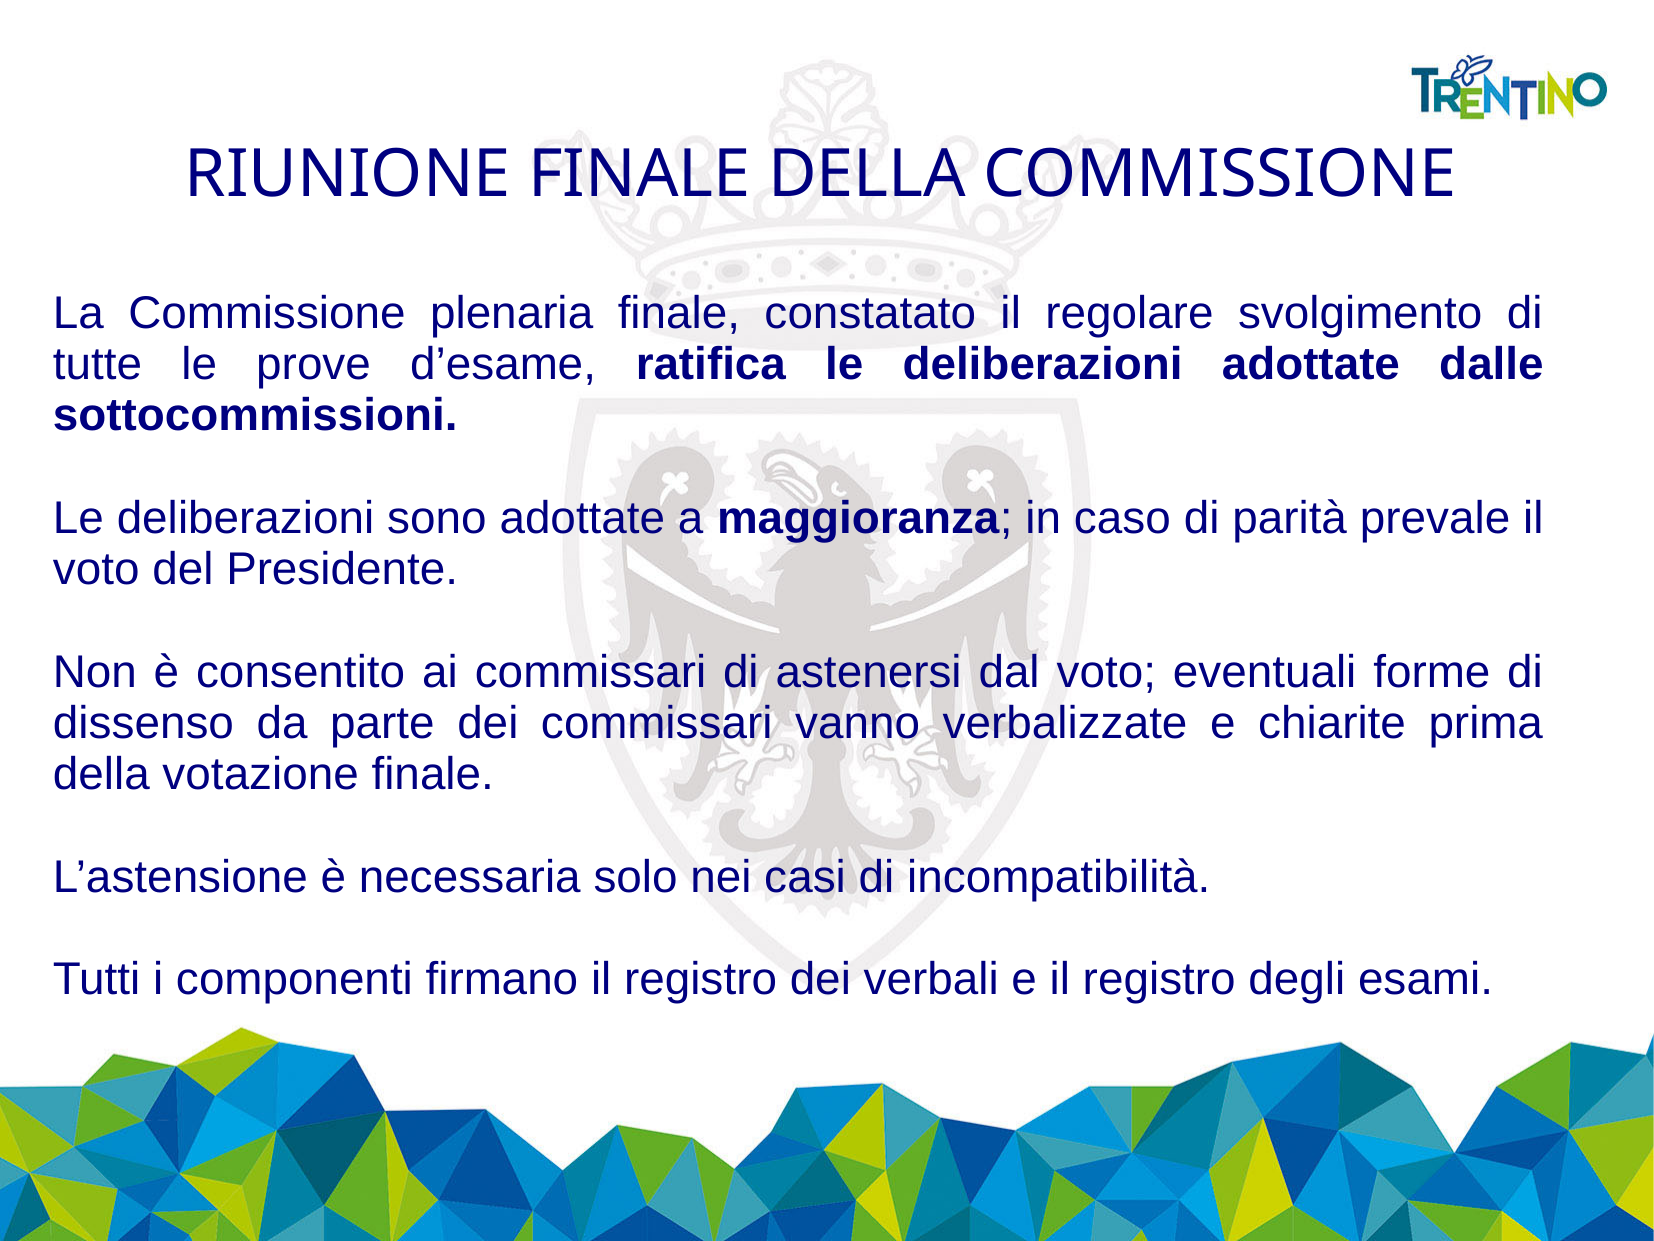

RIUNIONE FINALE DELLA COMMISSIONE
La Commissione plenaria finale, constatato il regolare svolgimento di tutte le prove d’esame, ratifica le deliberazioni adottate dalle sottocommissioni.
Le deliberazioni sono adottate a maggioranza; in caso di parità prevale il voto del Presidente.
Non è consentito ai commissari di astenersi dal voto; eventuali forme di dissenso da parte dei commissari vanno verbalizzate e chiarite prima della votazione finale.
L’astensione è necessaria solo nei casi di incompatibilità.
Tutti i componenti firmano il registro dei verbali e il registro degli esami.